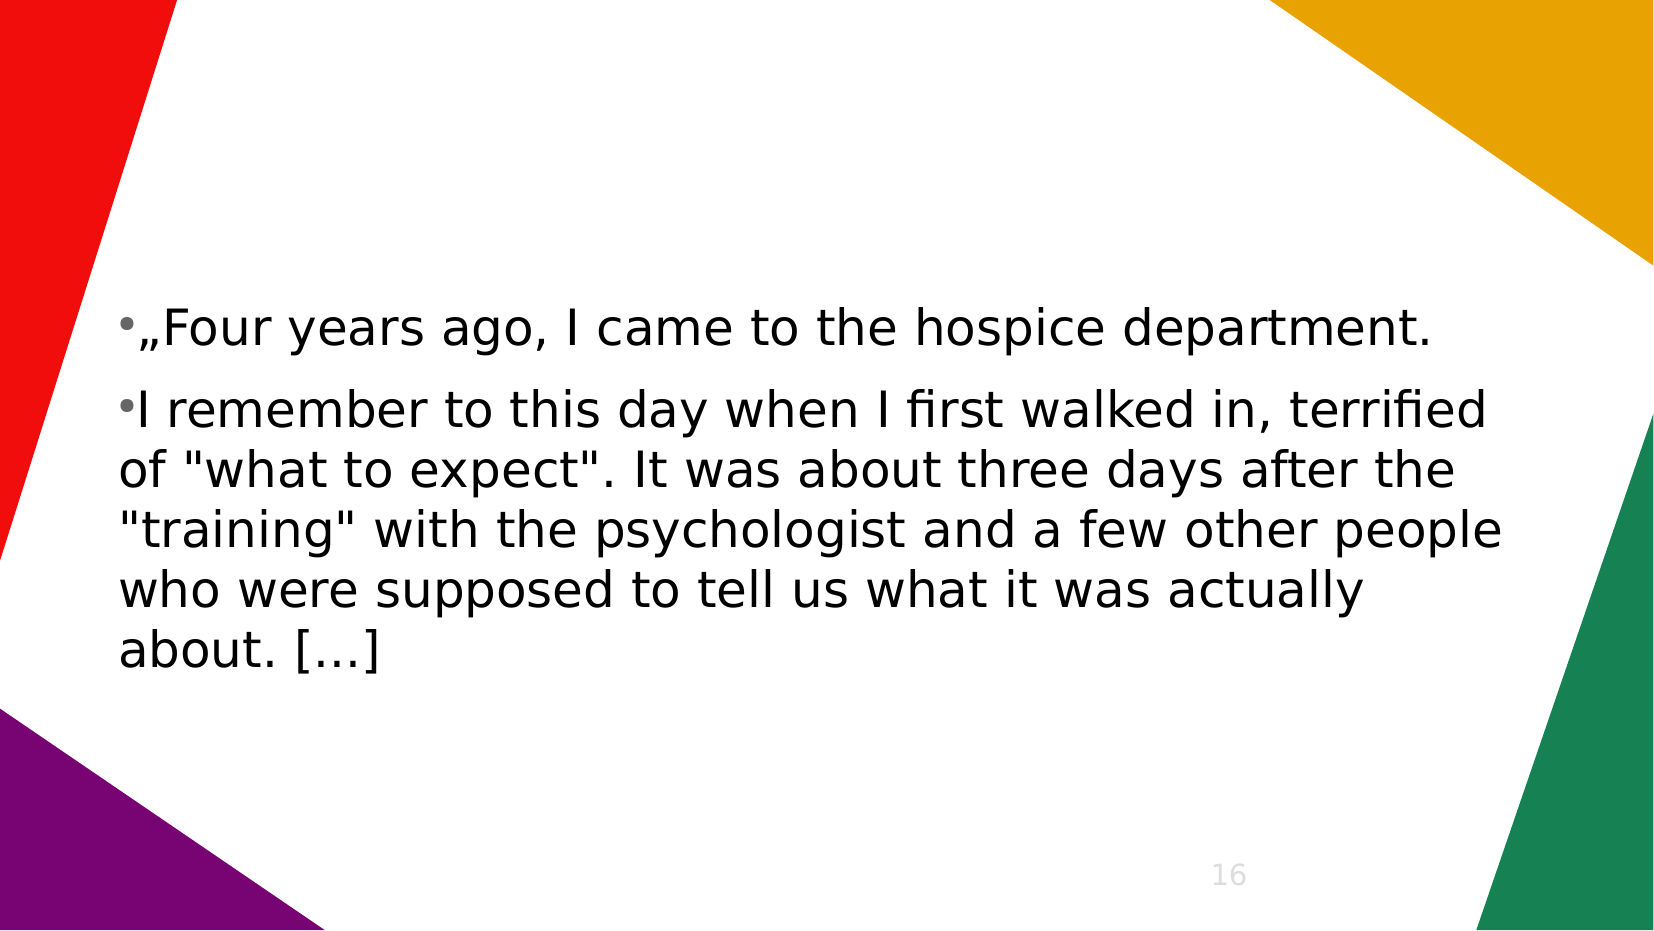

# „Four years ago, I came to the hospice department.
I remember to this day when I first walked in, terrified of "what to expect". It was about three days after the "training" with the psychologist and a few other people who were supposed to tell us what it was actually about. [...]